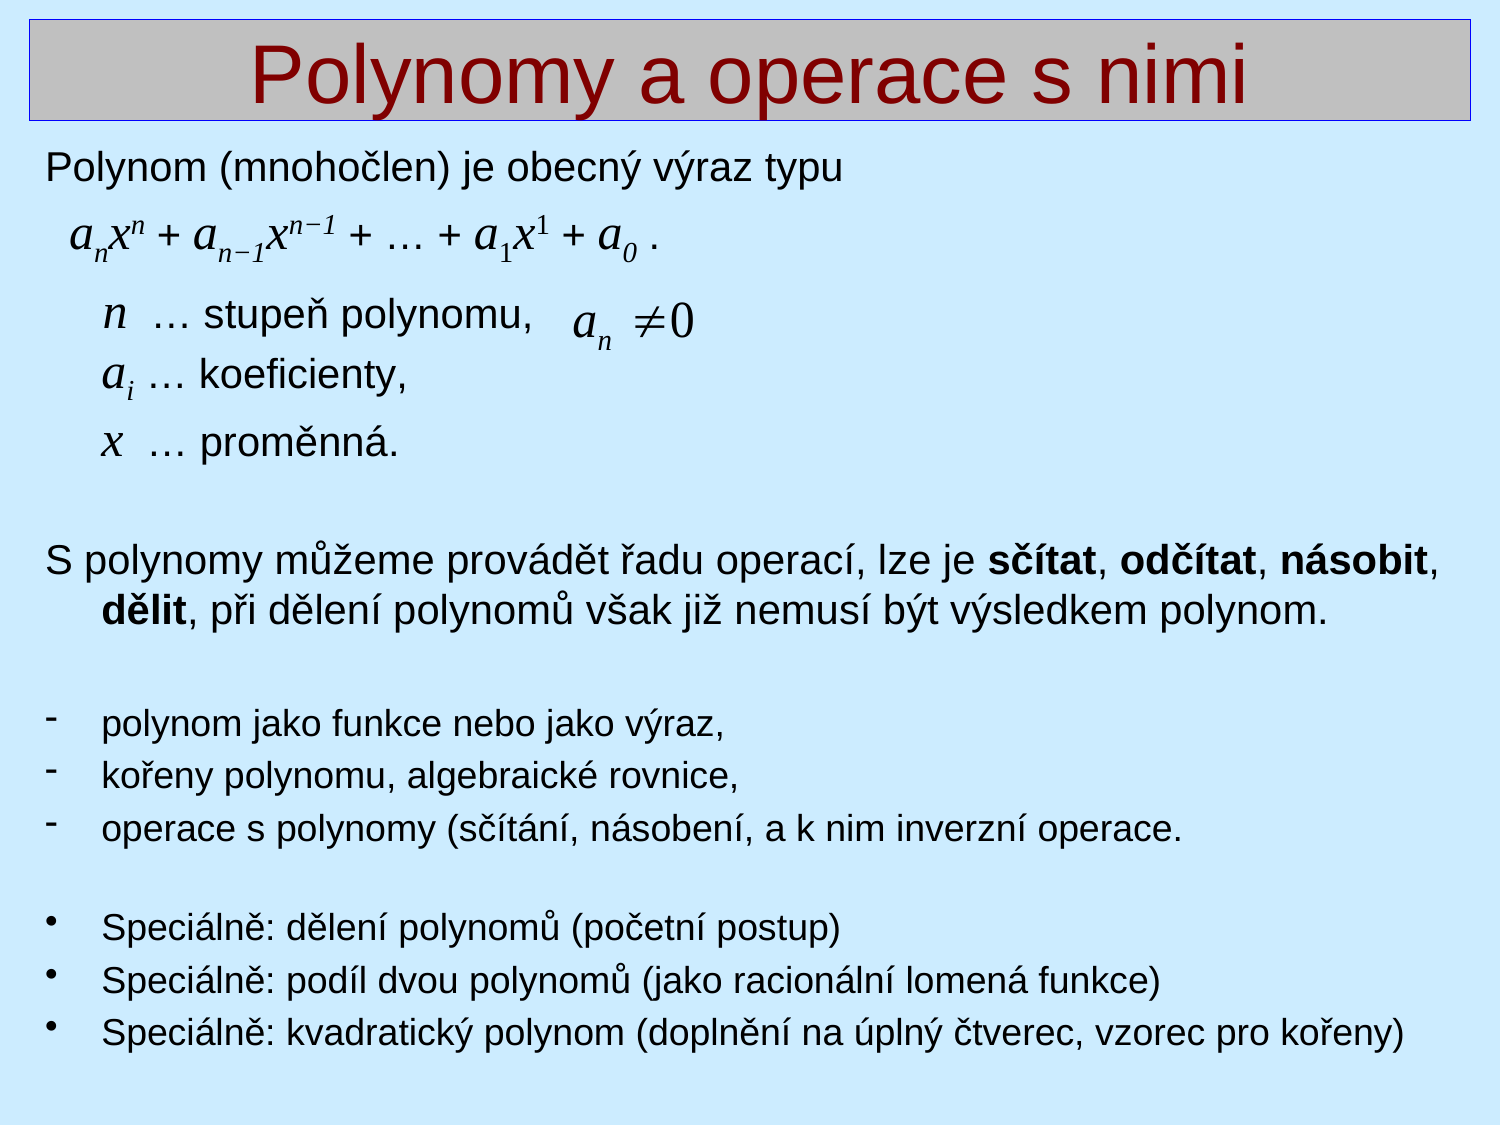

# Polynomy a operace s nimi
Polynom (mnohočlen) je obecný výraz typu
 anxn + an−1xn−1 + … + a1x1 + a0 .
 n … stupeň polynomu,
ai … koeficienty,
x … proměnná.
S polynomy můžeme provádět řadu operací, lze je sčítat, odčítat, násobit, dělit, při dělení polynomů však již nemusí být výsledkem polynom.
polynom jako funkce nebo jako výraz,
kořeny polynomu, algebraické rovnice,
operace s polynomy (sčítání, násobení, a k nim inverzní operace.
Speciálně: dělení polynomů (početní postup)
Speciálně: podíl dvou polynomů (jako racionální lomená funkce)
Speciálně: kvadratický polynom (doplnění na úplný čtverec, vzorec pro kořeny)